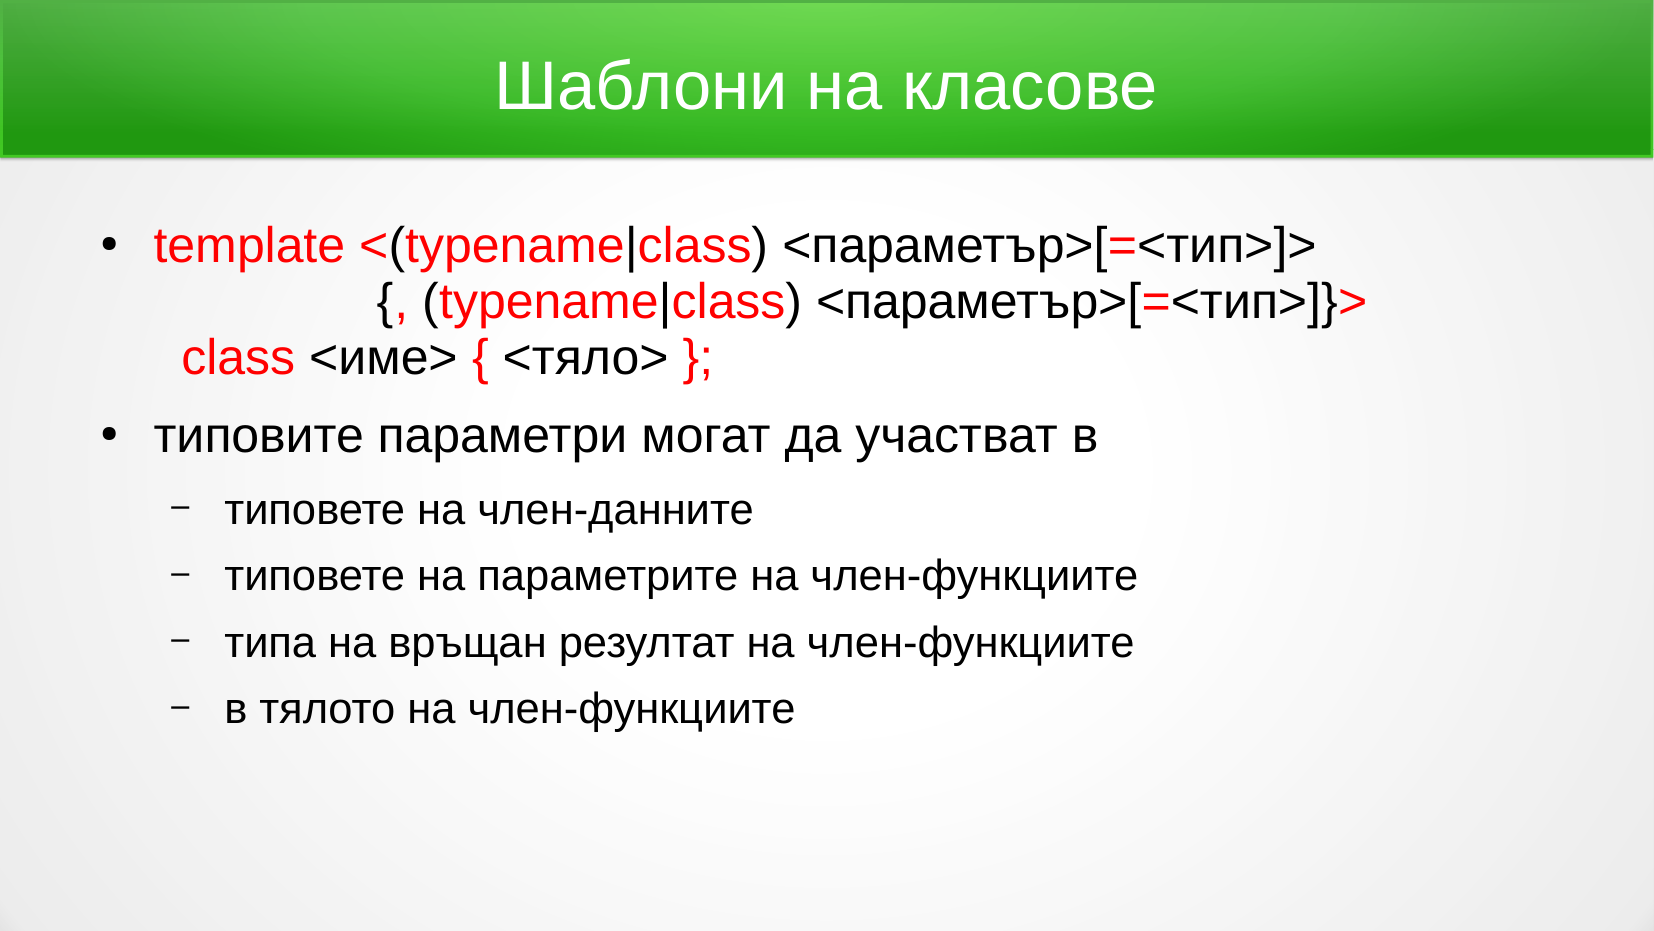

# Шаблони на класове
template <(typename|class) <параметър>[=<тип>]>
 {, (typename|class) <параметър>[=<тип>]}>
 class <име> { <тяло> };
типовите параметри могат да участват в
типовете на член-данните
типовете на параметрите на член-функциите
типа на връщан резултат на член-функциите
в тялото на член-функциите